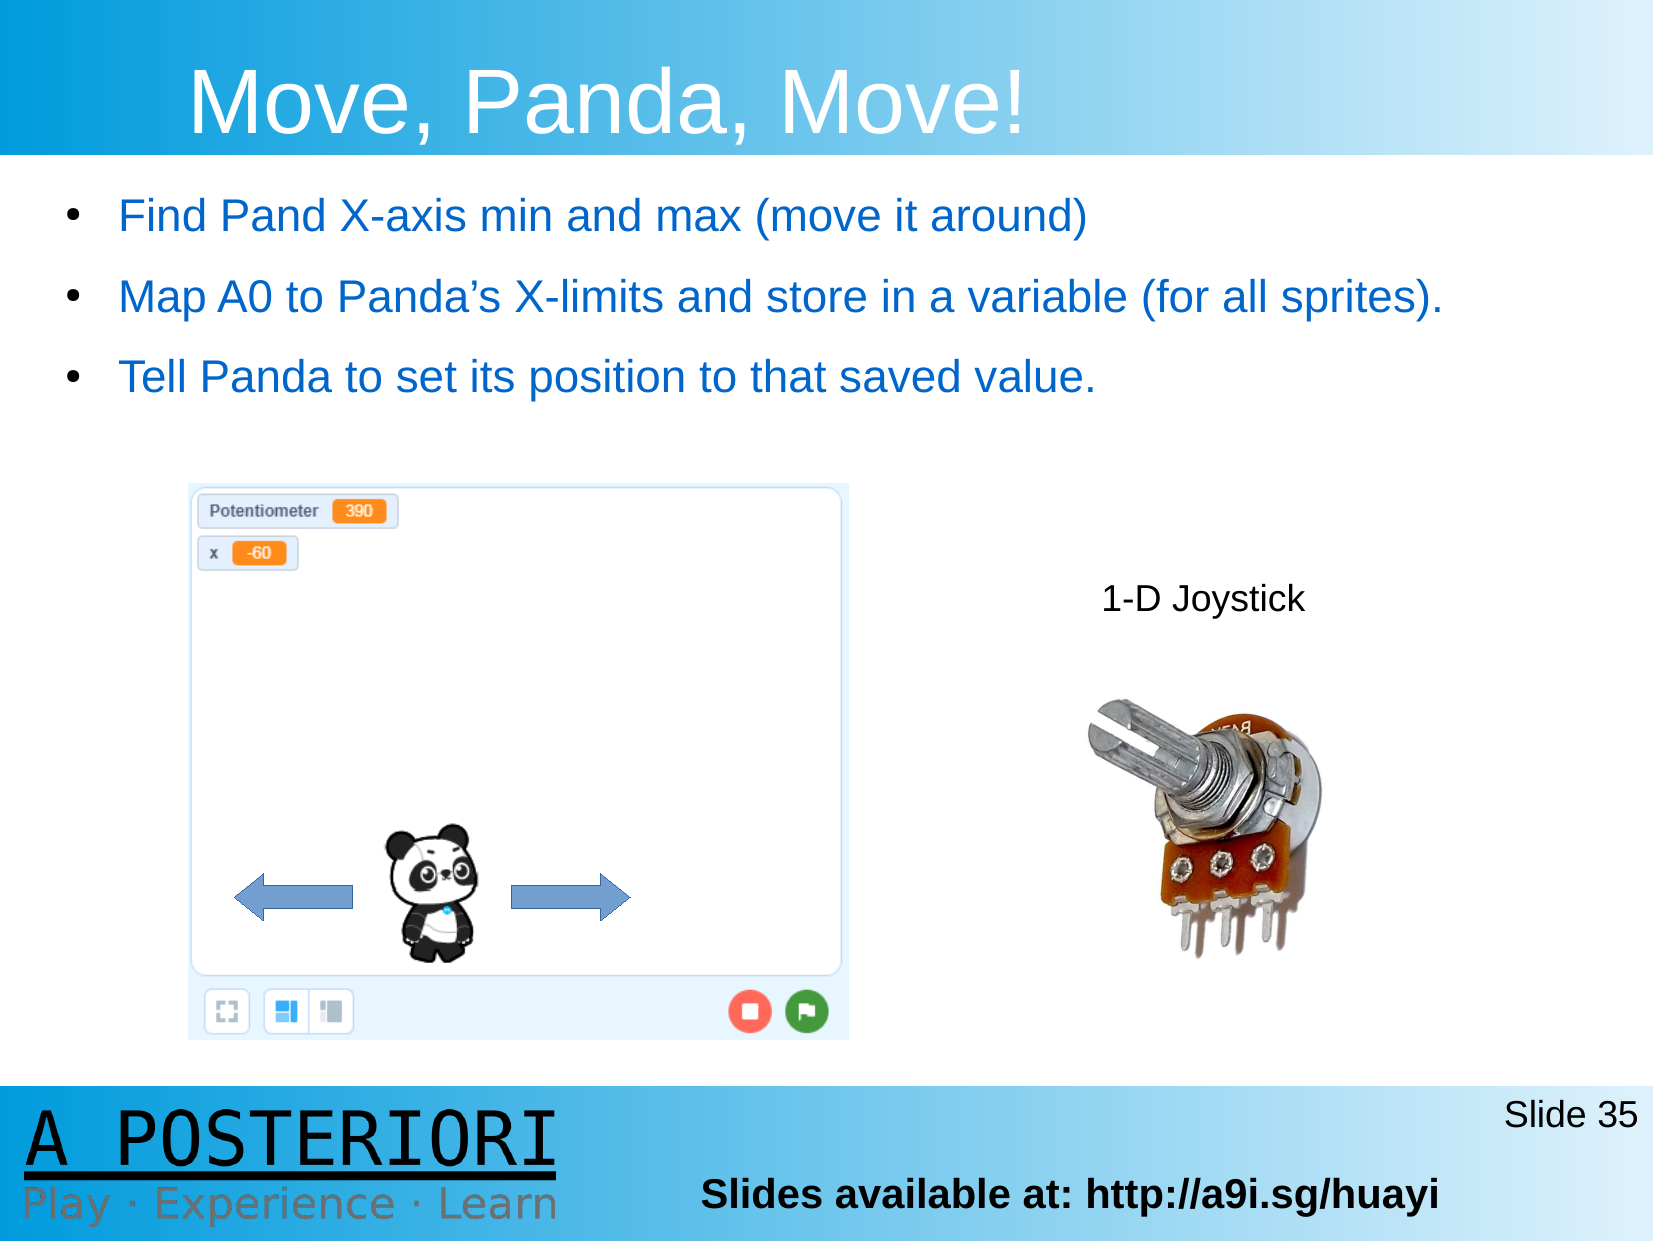

# Move, Panda, Move!
Find Pand X-axis min and max (move it around)
Map A0 to Panda’s X-limits and store in a variable (for all sprites).
Tell Panda to set its position to that saved value.
1-D Joystick